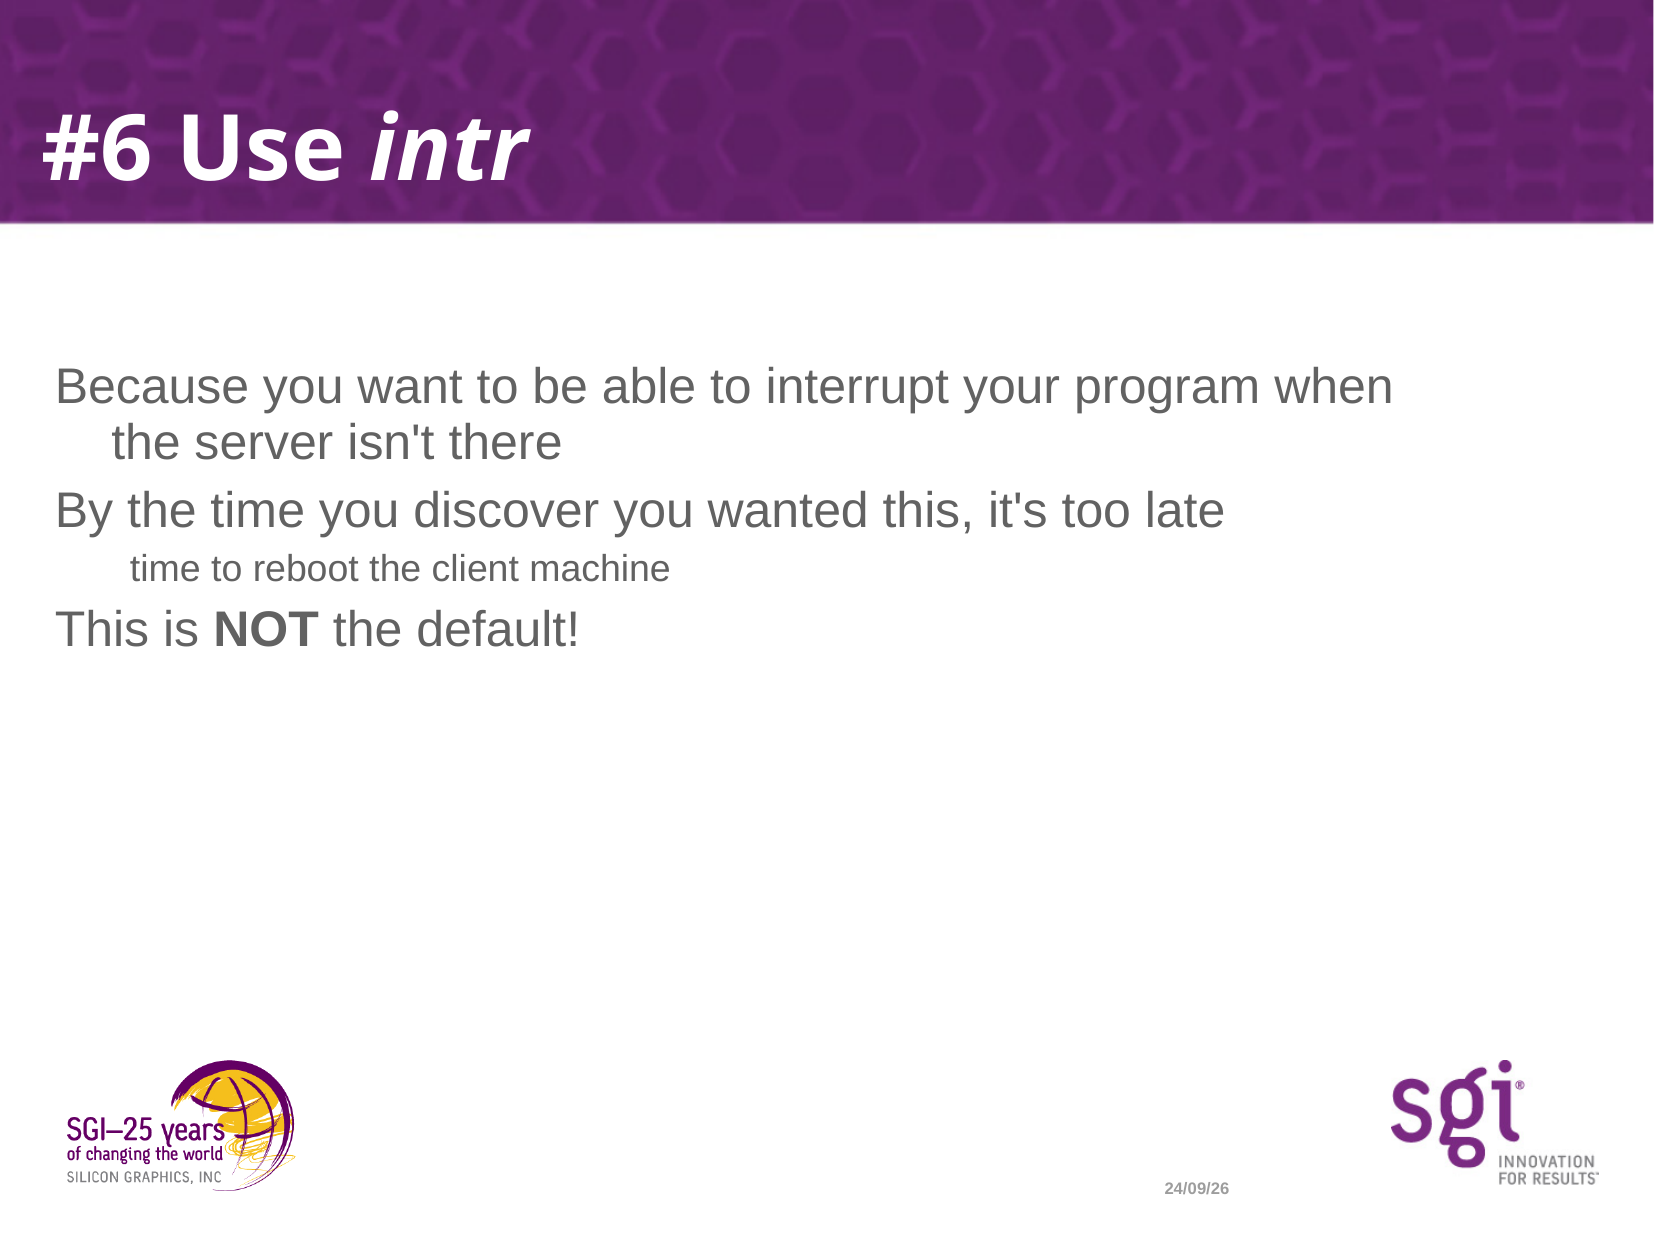

# #6 Use intr
Because you want to be able to interrupt your program when the server isn't there
By the time you discover you wanted this, it's too late
time to reboot the client machine
This is NOT the default!